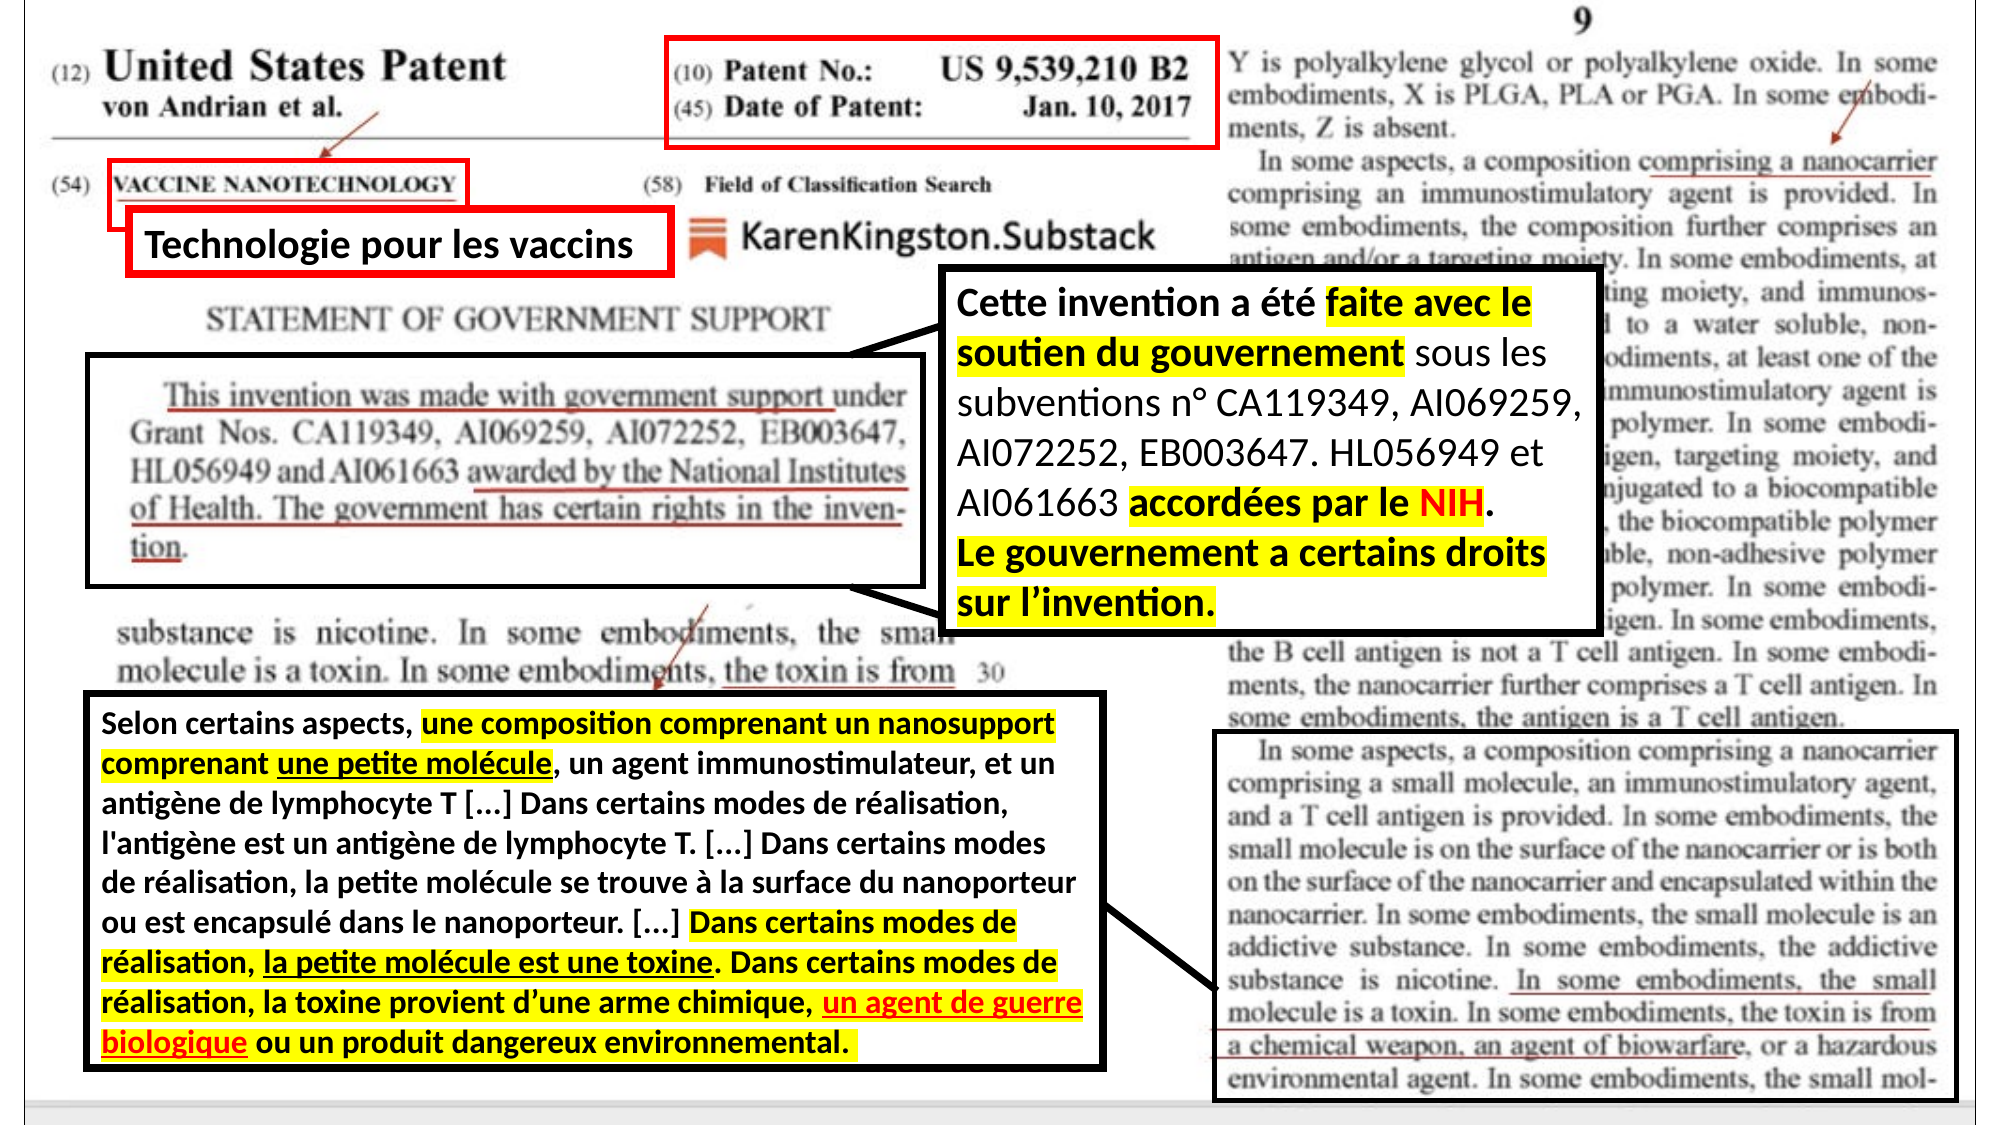

Technologie pour les vaccins
Cette invention a été faite avec le soutien du gouvernement sous les subventions n° CA119349, AI069259, AI072252, EB003647. HL056949 et AI061663 accordées par le NIH.
Le gouvernement a certains droits sur l’invention.
Selon certains aspects, une composition comprenant un nanosupport comprenant une petite molécule, un agent immunostimulateur, et un antigène de lymphocyte T [...] Dans certains modes de réalisation, l'antigène est un antigène de lymphocyte T. [...] Dans certains modes de réalisation, la petite molécule se trouve à la surface du nanoporteur ou est encapsulé dans le nanoporteur. [...] Dans certains modes de réalisation, la petite molécule est une toxine. Dans certains modes de réalisation, la toxine provient d’une arme chimique, un agent de guerre biologique ou un produit dangereux environnemental.